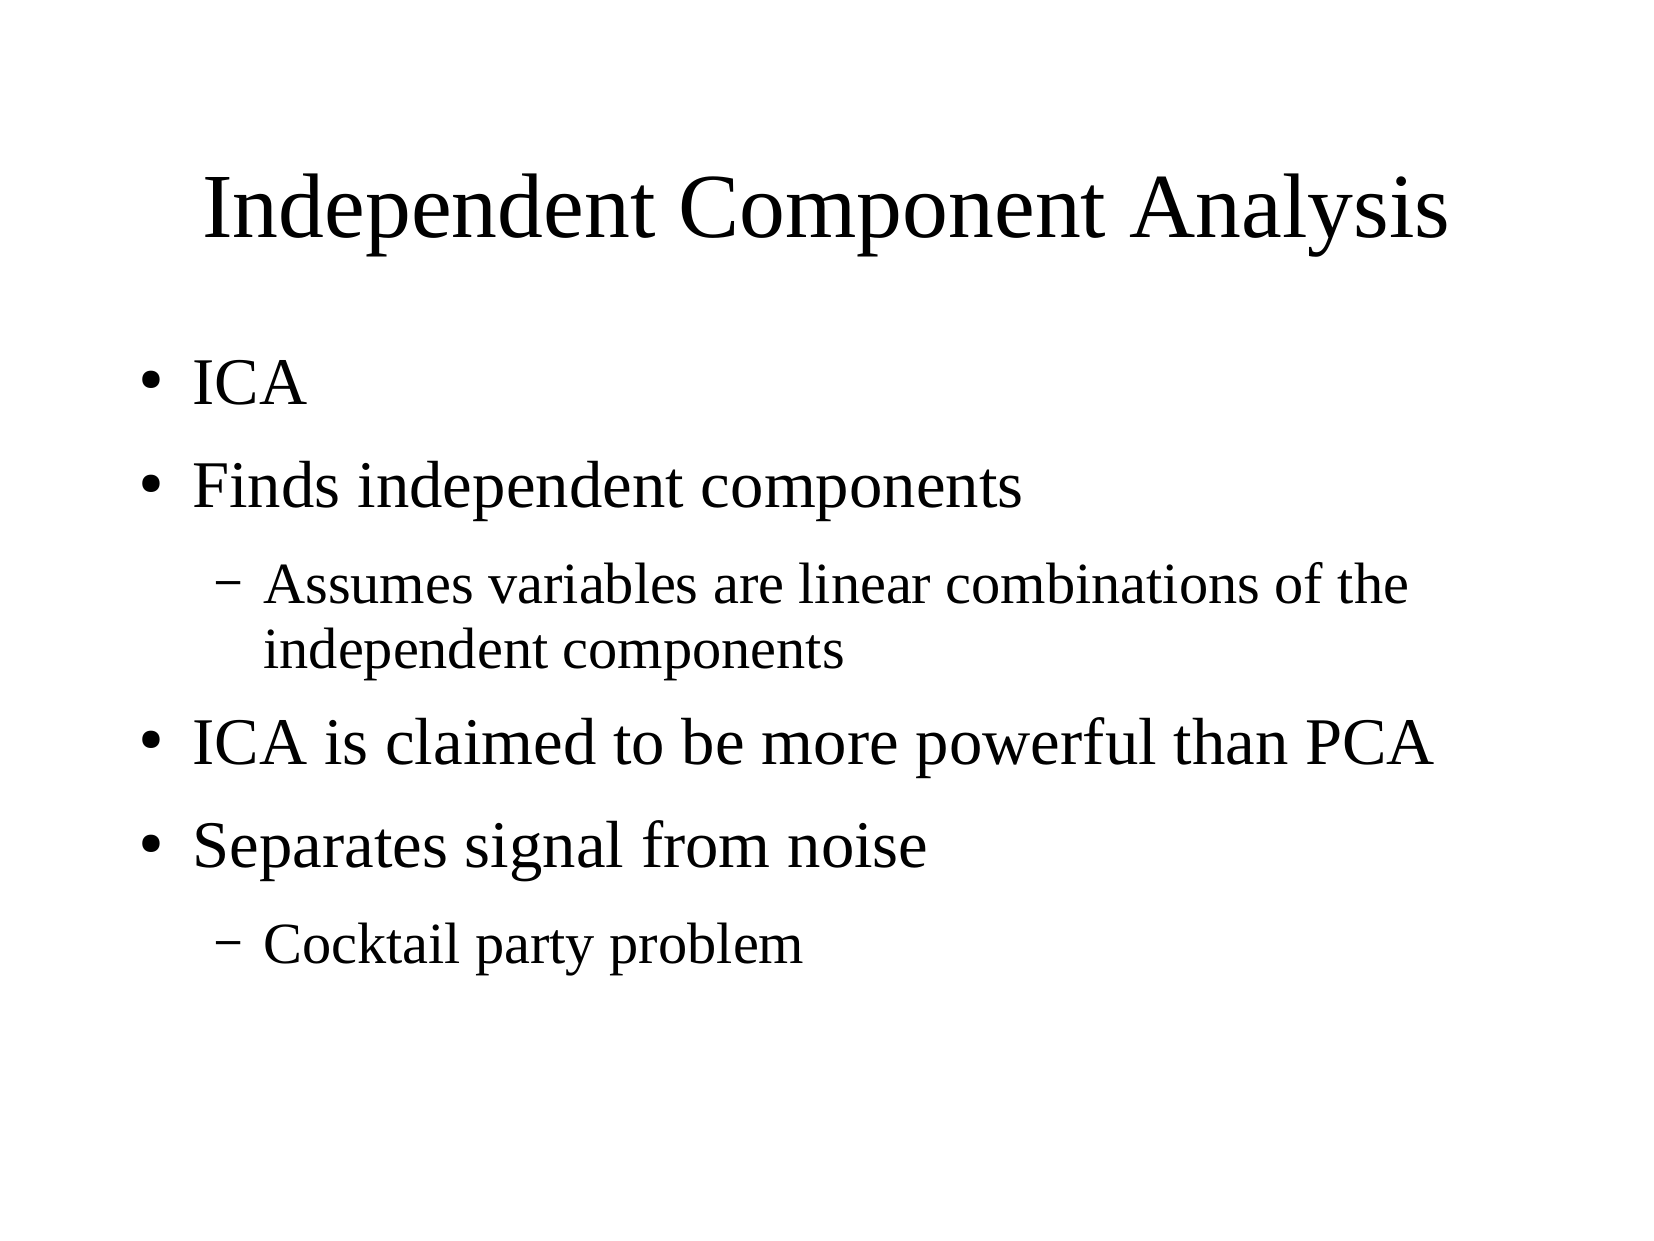

# Independent Component Analysis
ICA
Finds independent components
Assumes variables are linear combinations of the independent components
ICA is claimed to be more powerful than PCA
Separates signal from noise
Cocktail party problem